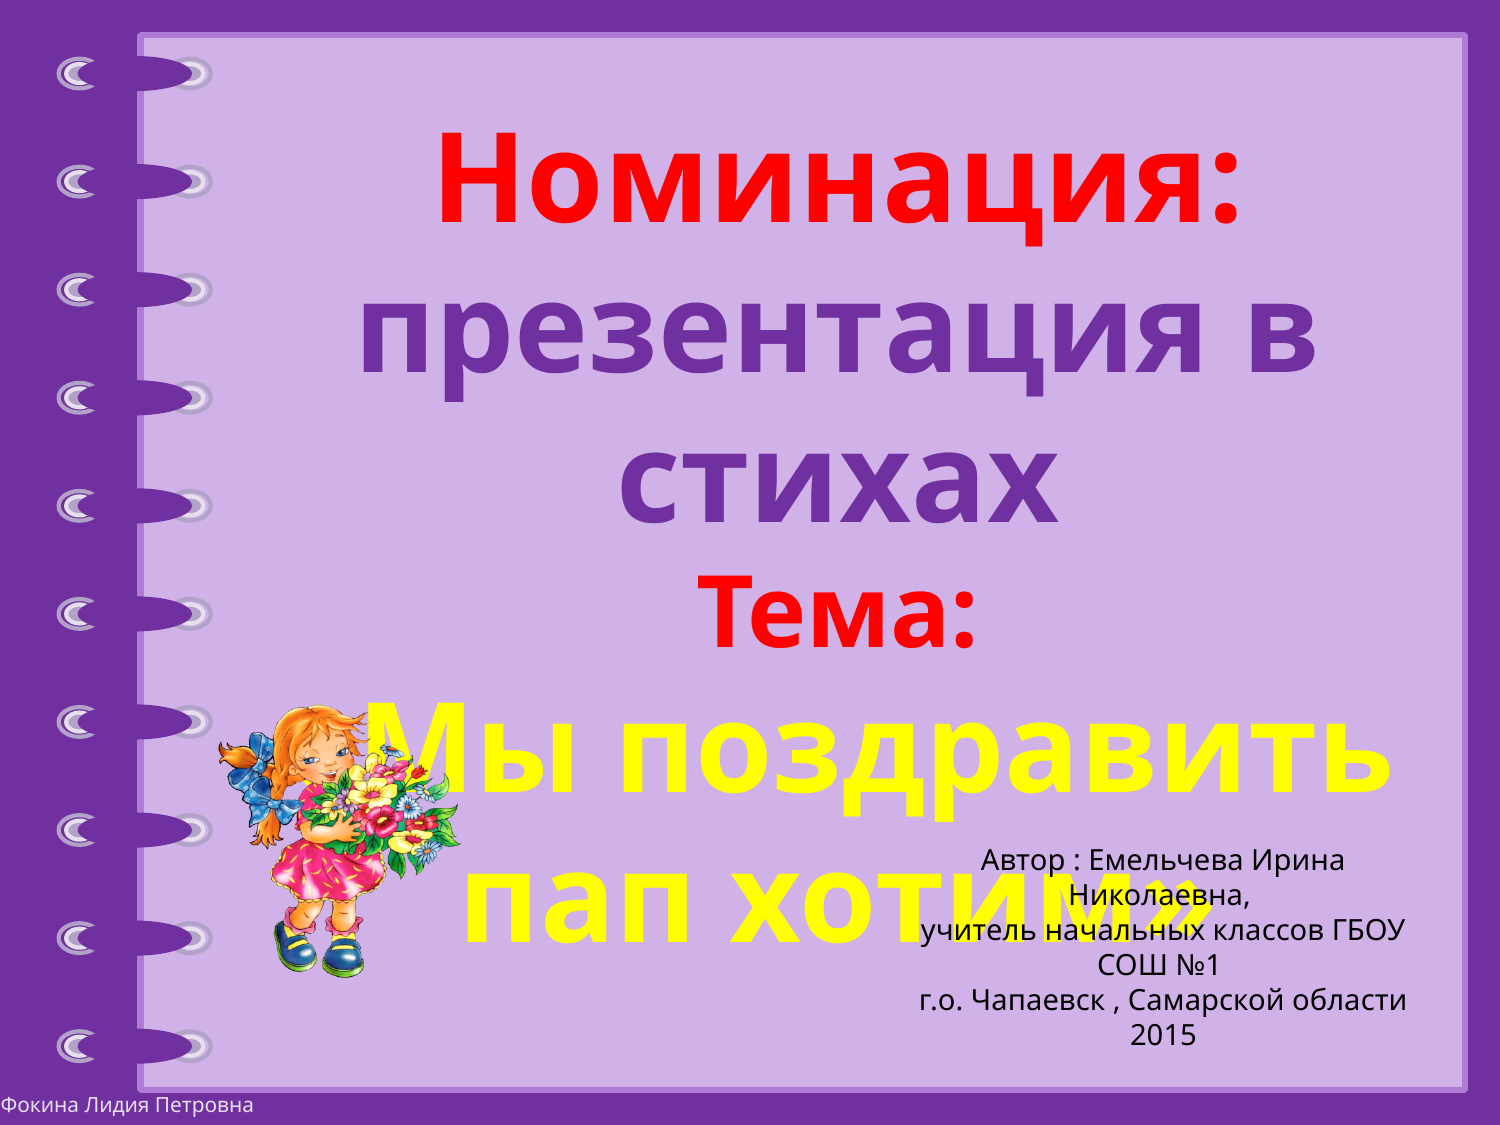

Номинация:
презентация в стихах
Тема:
«Мы поздравить пап хотим»
Автор : Емельчева Ирина Николаевна,
учитель начальных классов ГБОУ СОШ №1
г.о. Чапаевск , Самарской области
2015